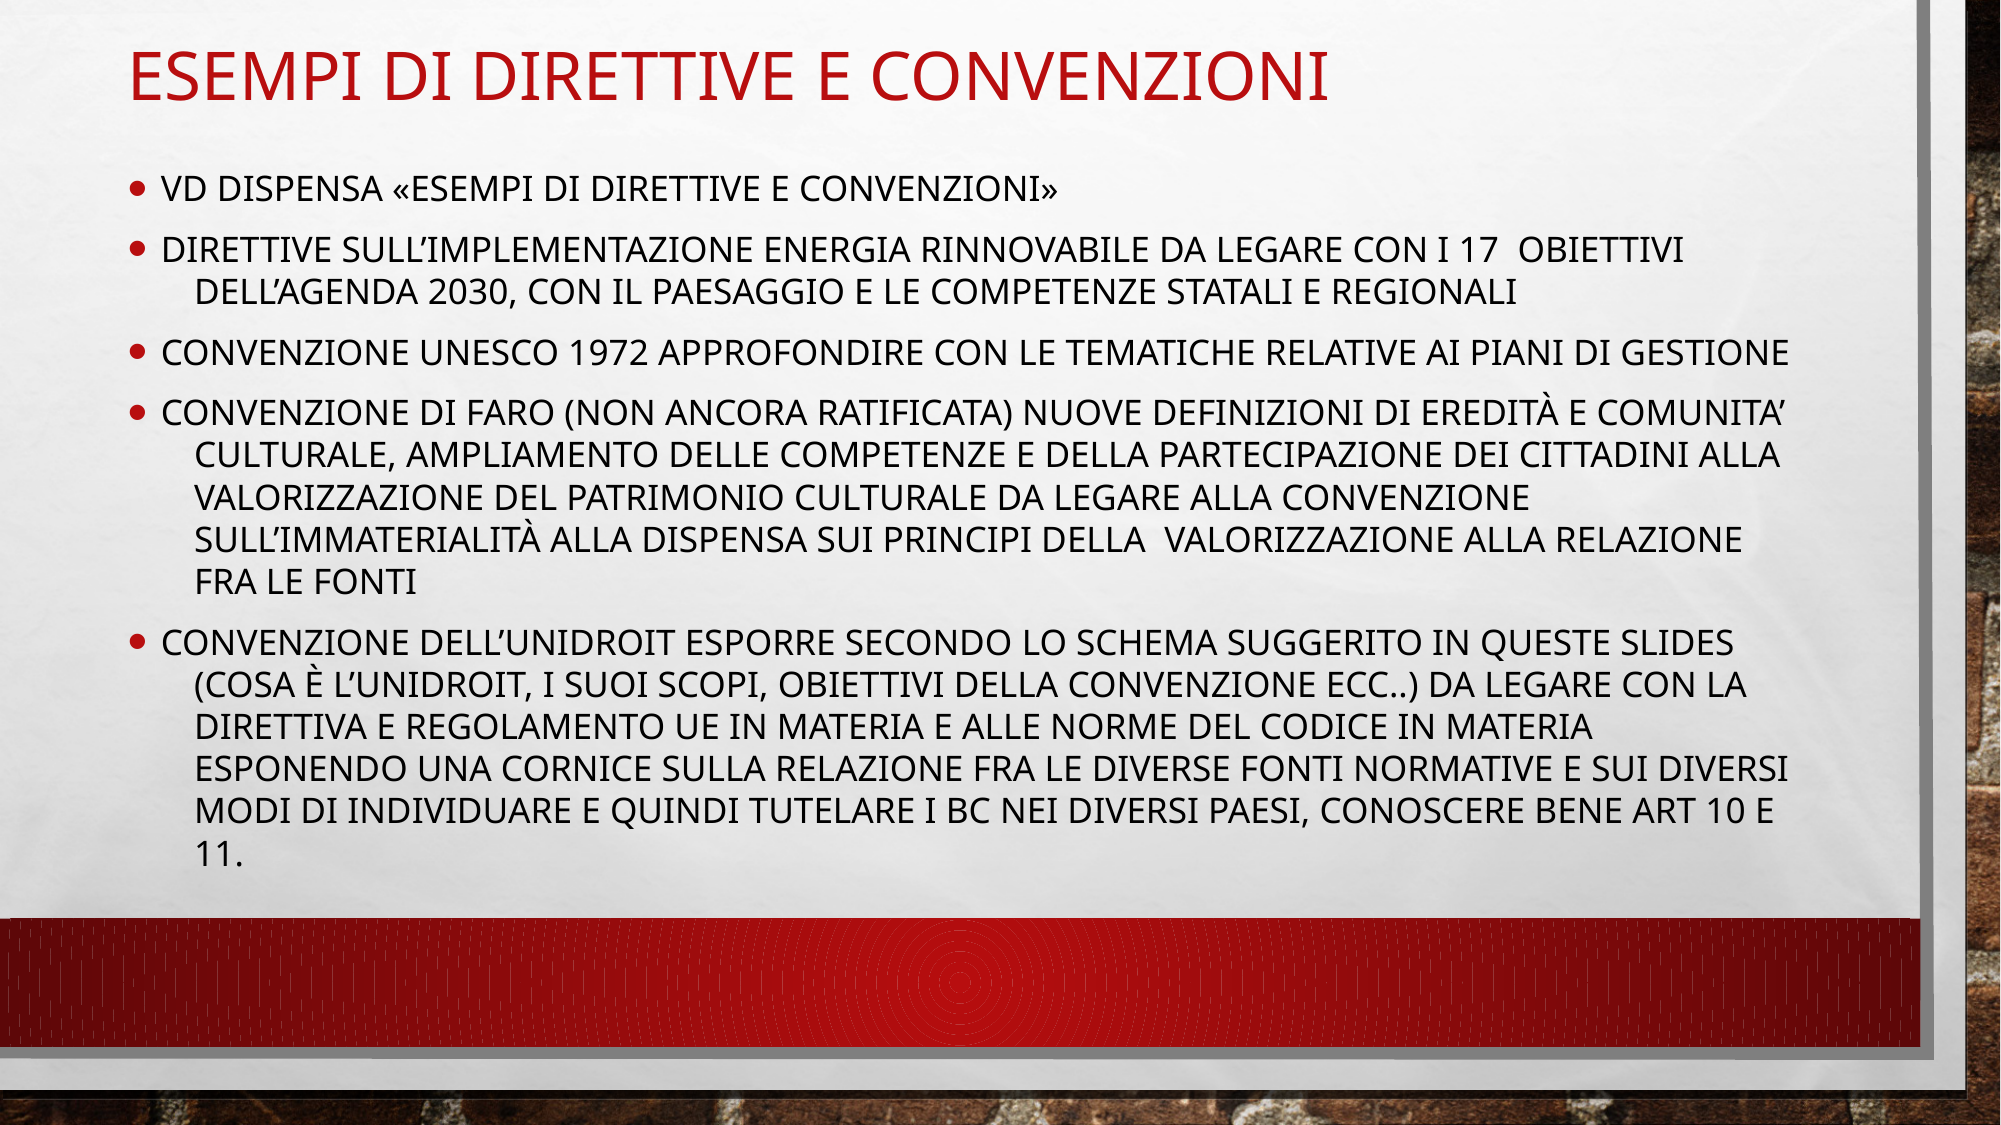

# Esempi di direttive e convenzioni
VD dispensa «esempi di direttive e convenzioni»
Direttive sull’implementazione energia rinnovabile da legare con i 17 obiettivi dell’agenda 2030, con il paesaggio e le competenze statali e regionali
Convenzione unesco 1972 approfondire con le tematiche relative ai piani di gestione
Convenzione di Faro (non ancora ratificata) nuove definizioni di eredità e comunita’ culturale, ampliamento delle competenze e della partecipazione dei cittadini alla valorizzazione del patrimonio culturale da legare alla convenzione sull’immaterialità alla dispensa sui principi della valorizzazione alla relazione fra le fonti
Convenzione dell’unidroit esporre secondo lo schema suggerito in queste slides (cosa è l’unidroit, i suoi scopi, obiettivi della convenzione ecc..) da legare con la direttiva e regolamento ue in materia e alle norme del codice in materia esponendo una cornice sulla relazione fra le diverse fonti normative e sui diversi modi di individuare e quindi tutelare i bc nei diversi paesi, conoscere bene art 10 e 11.